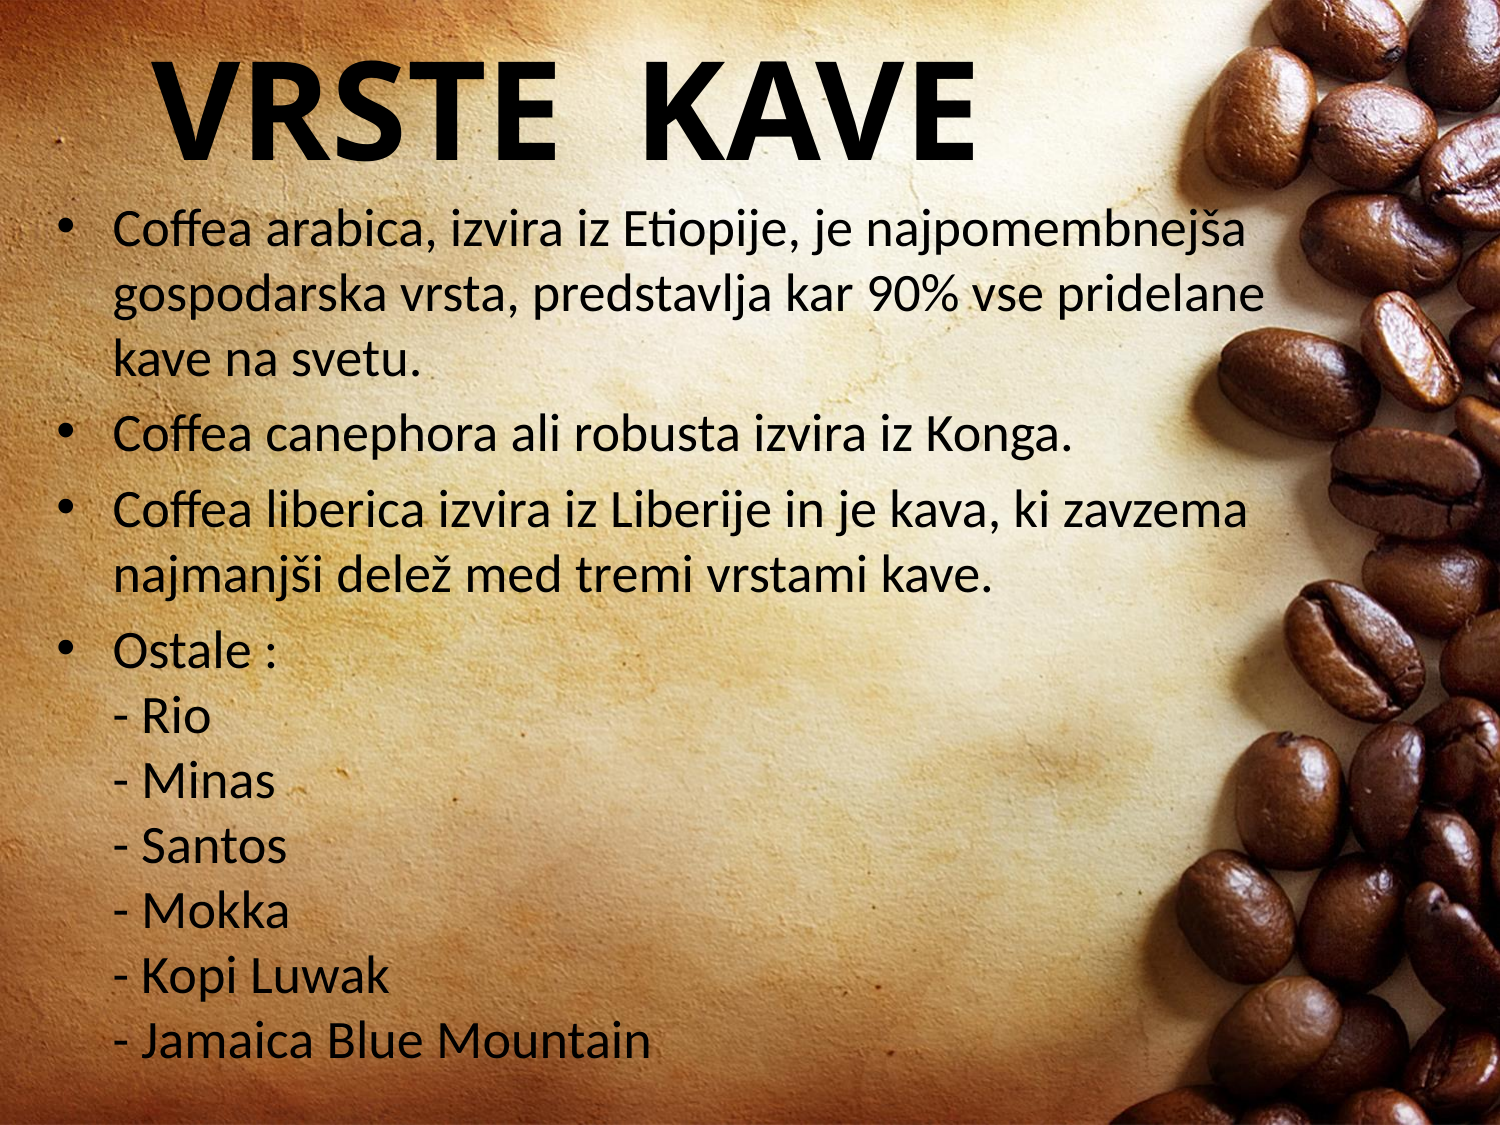

# VRSTE KAVE
Coffea arabica, izvira iz Etiopije, je najpomembnejša gospodarska vrsta, predstavlja kar 90% vse pridelane kave na svetu.
Coffea canephora ali robusta izvira iz Konga.
Coffea liberica izvira iz Liberije in je kava, ki zavzema najmanjši delež med tremi vrstami kave.
Ostale :
- Rio
- Minas
- Santos
- Mokka
- Kopi Luwak
- Jamaica Blue Mountain